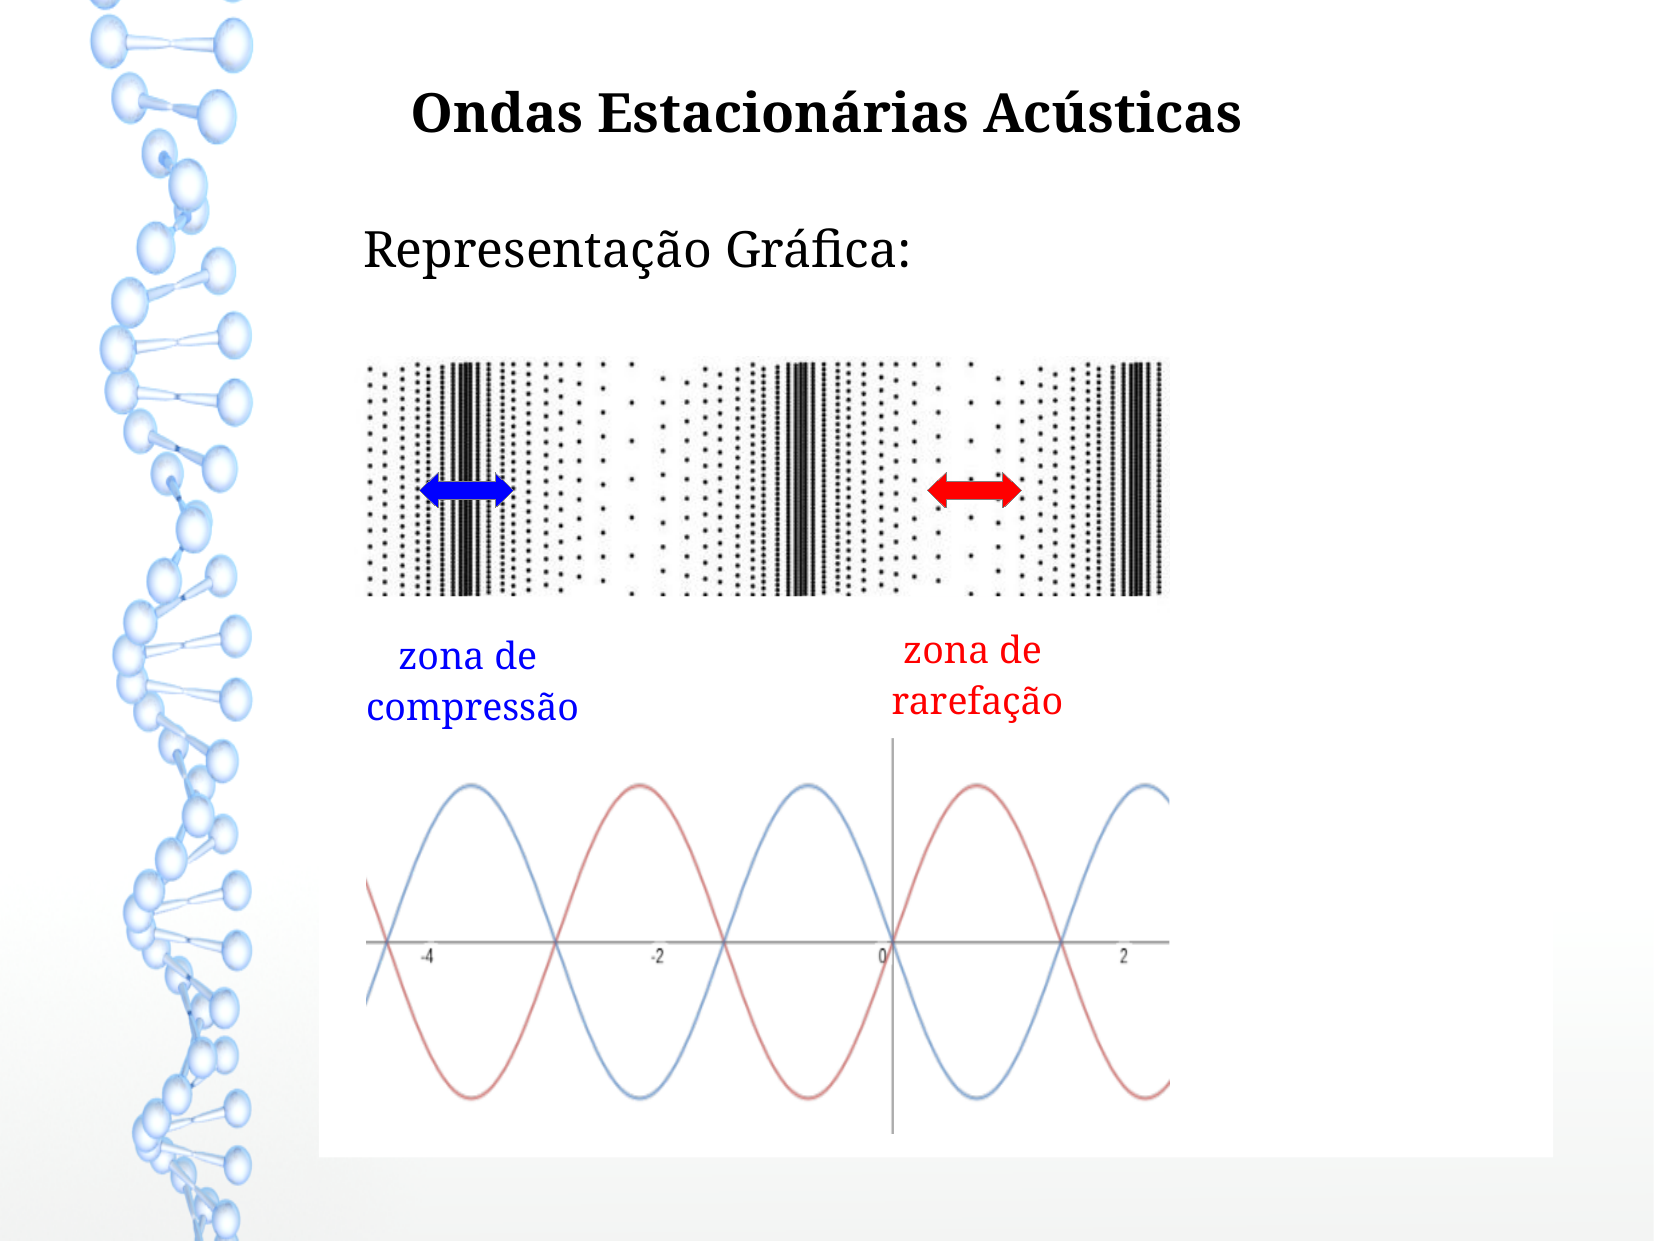

Ondas Estacionárias Acústicas
Representação Gráfica:
zona de
rarefação
zona de
compressão